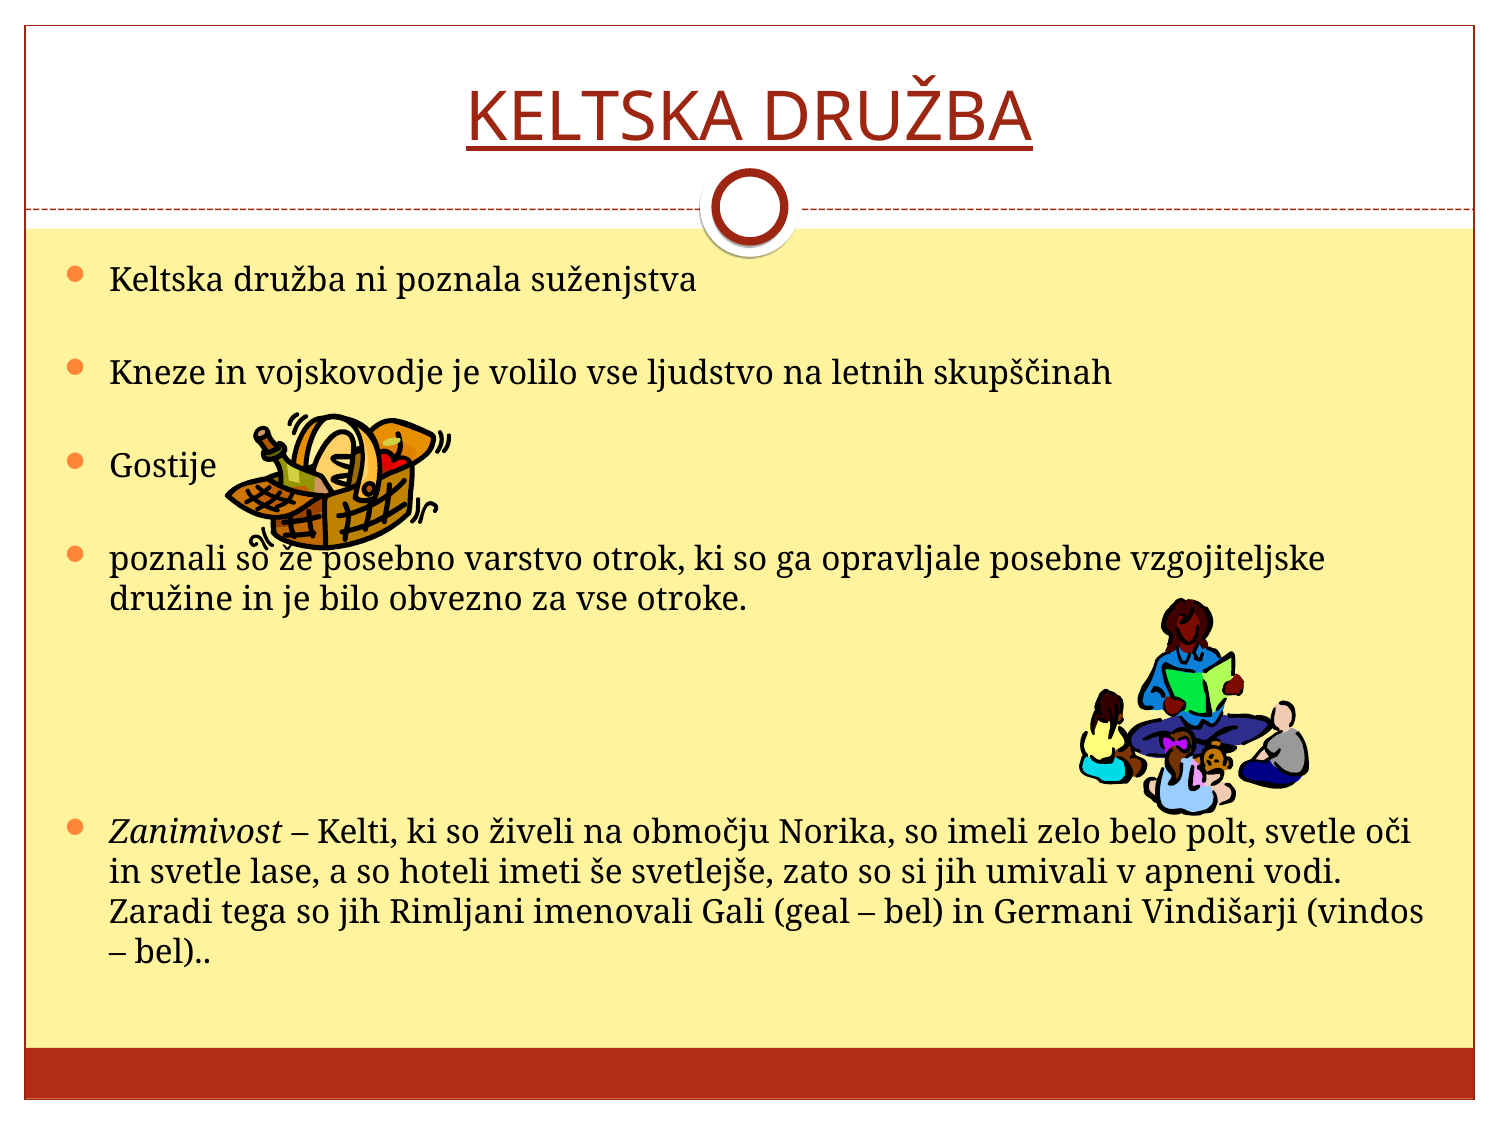

# KELTSKA DRUŽBA
Keltska družba ni poznala suženjstva
Kneze in vojskovodje je volilo vse ljudstvo na letnih skupščinah
Gostije
poznali so že posebno varstvo otrok, ki so ga opravljale posebne vzgojiteljske družine in je bilo obvezno za vse otroke.
Zanimivost – Kelti, ki so živeli na območju Norika, so imeli zelo belo polt, svetle oči in svetle lase, a so hoteli imeti še svetlejše, zato so si jih umivali v apneni vodi. Zaradi tega so jih Rimljani imenovali Gali (geal – bel) in Germani Vindišarji (vindos – bel)..